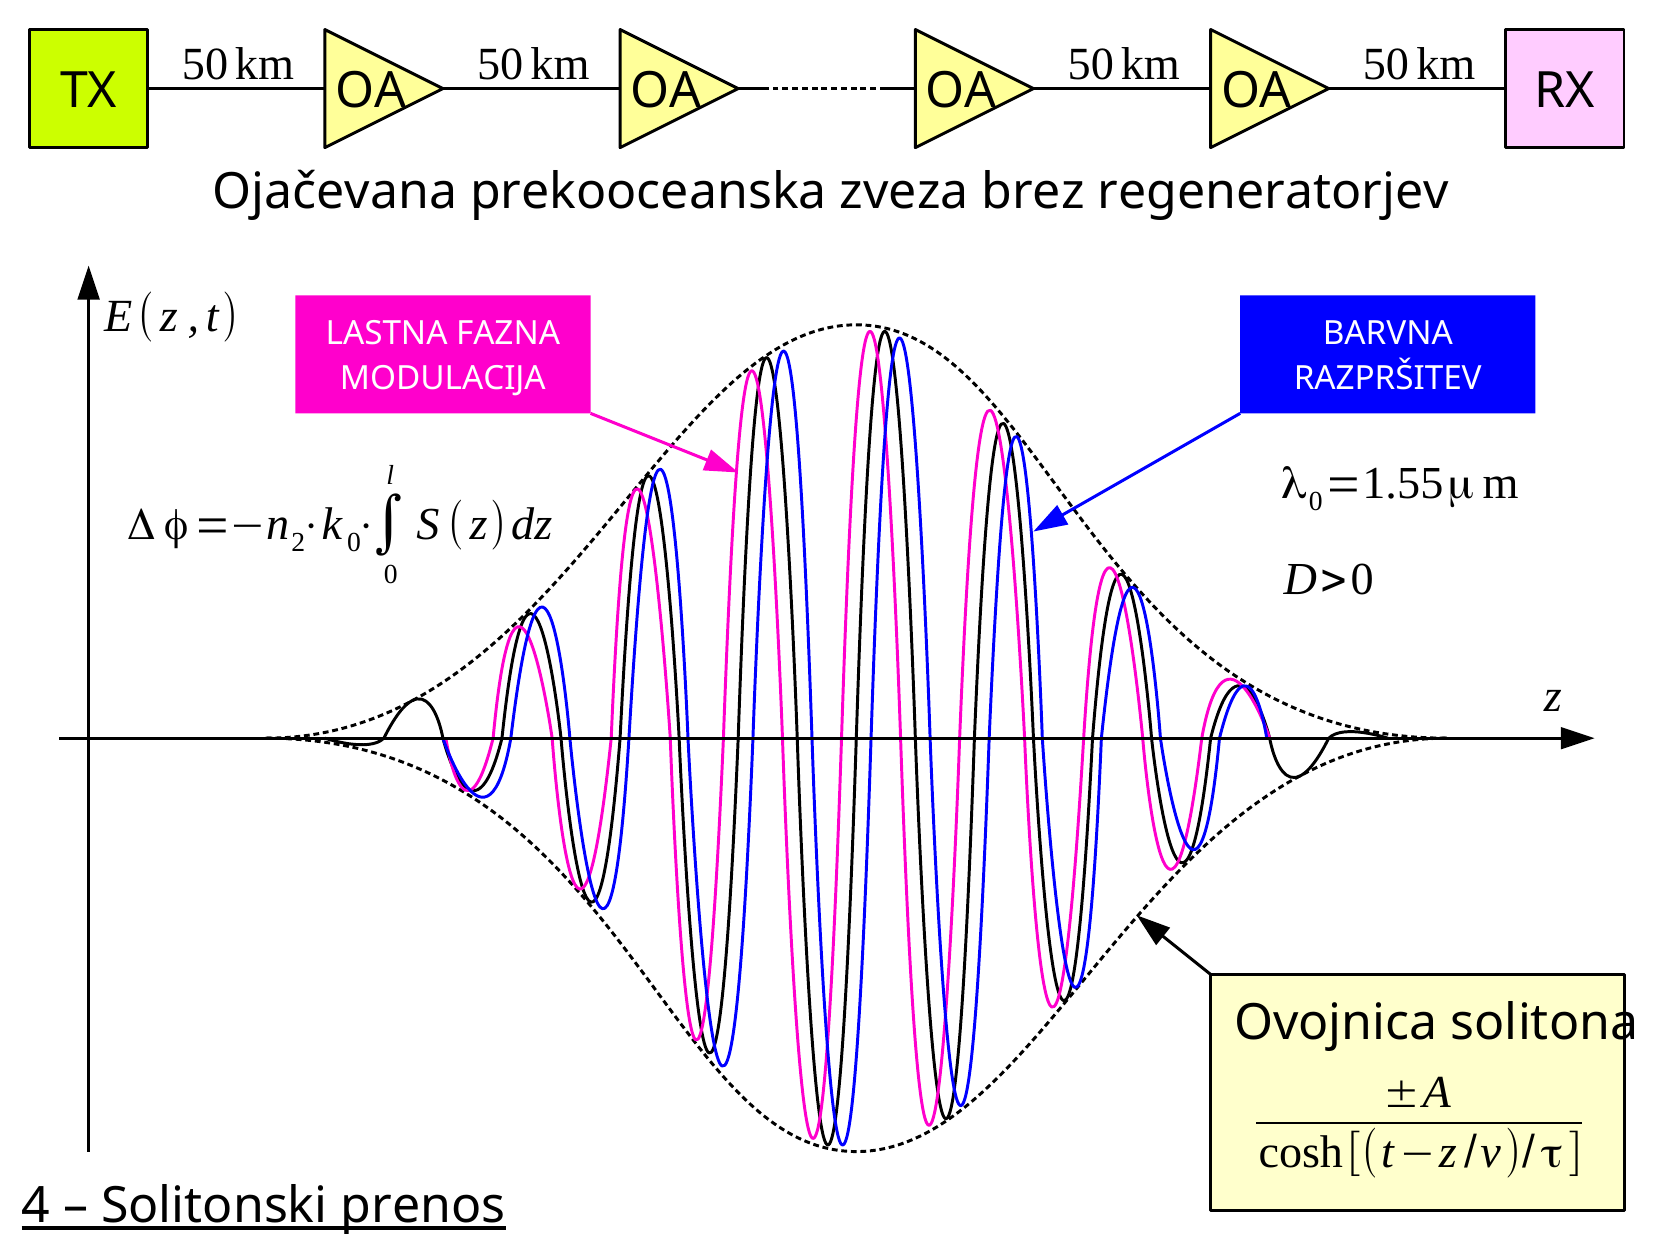

TX
OA
OA
OA
OA
RX
Ojačevana prekooceanska zveza brez regeneratorjev
LASTNA FAZNA
MODULACIJA
BARVNA
RAZPRŠITEV
Ovojnica solitona
4 – Solitonski prenos